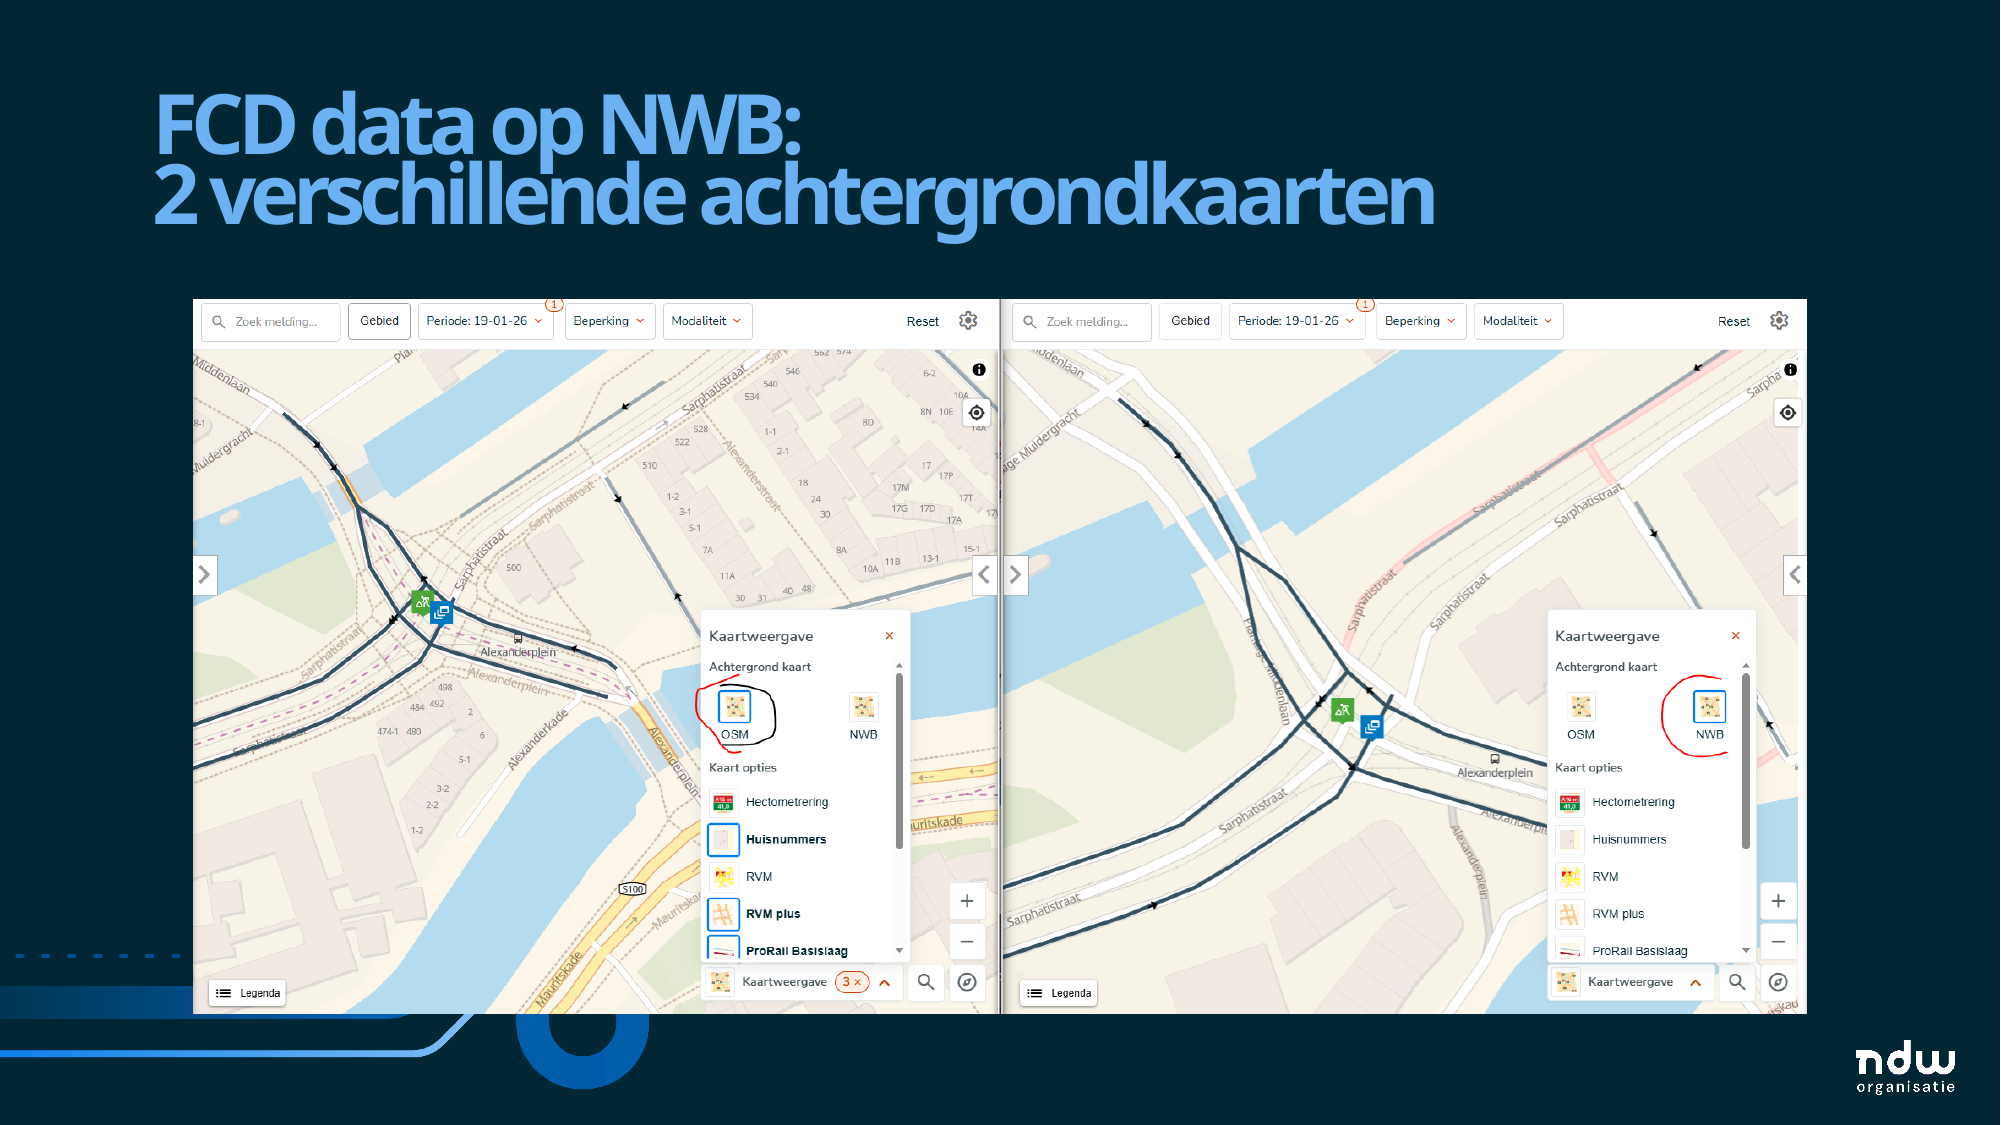

# FCD data op NWB: 2 verschillende achtergrondkaarten